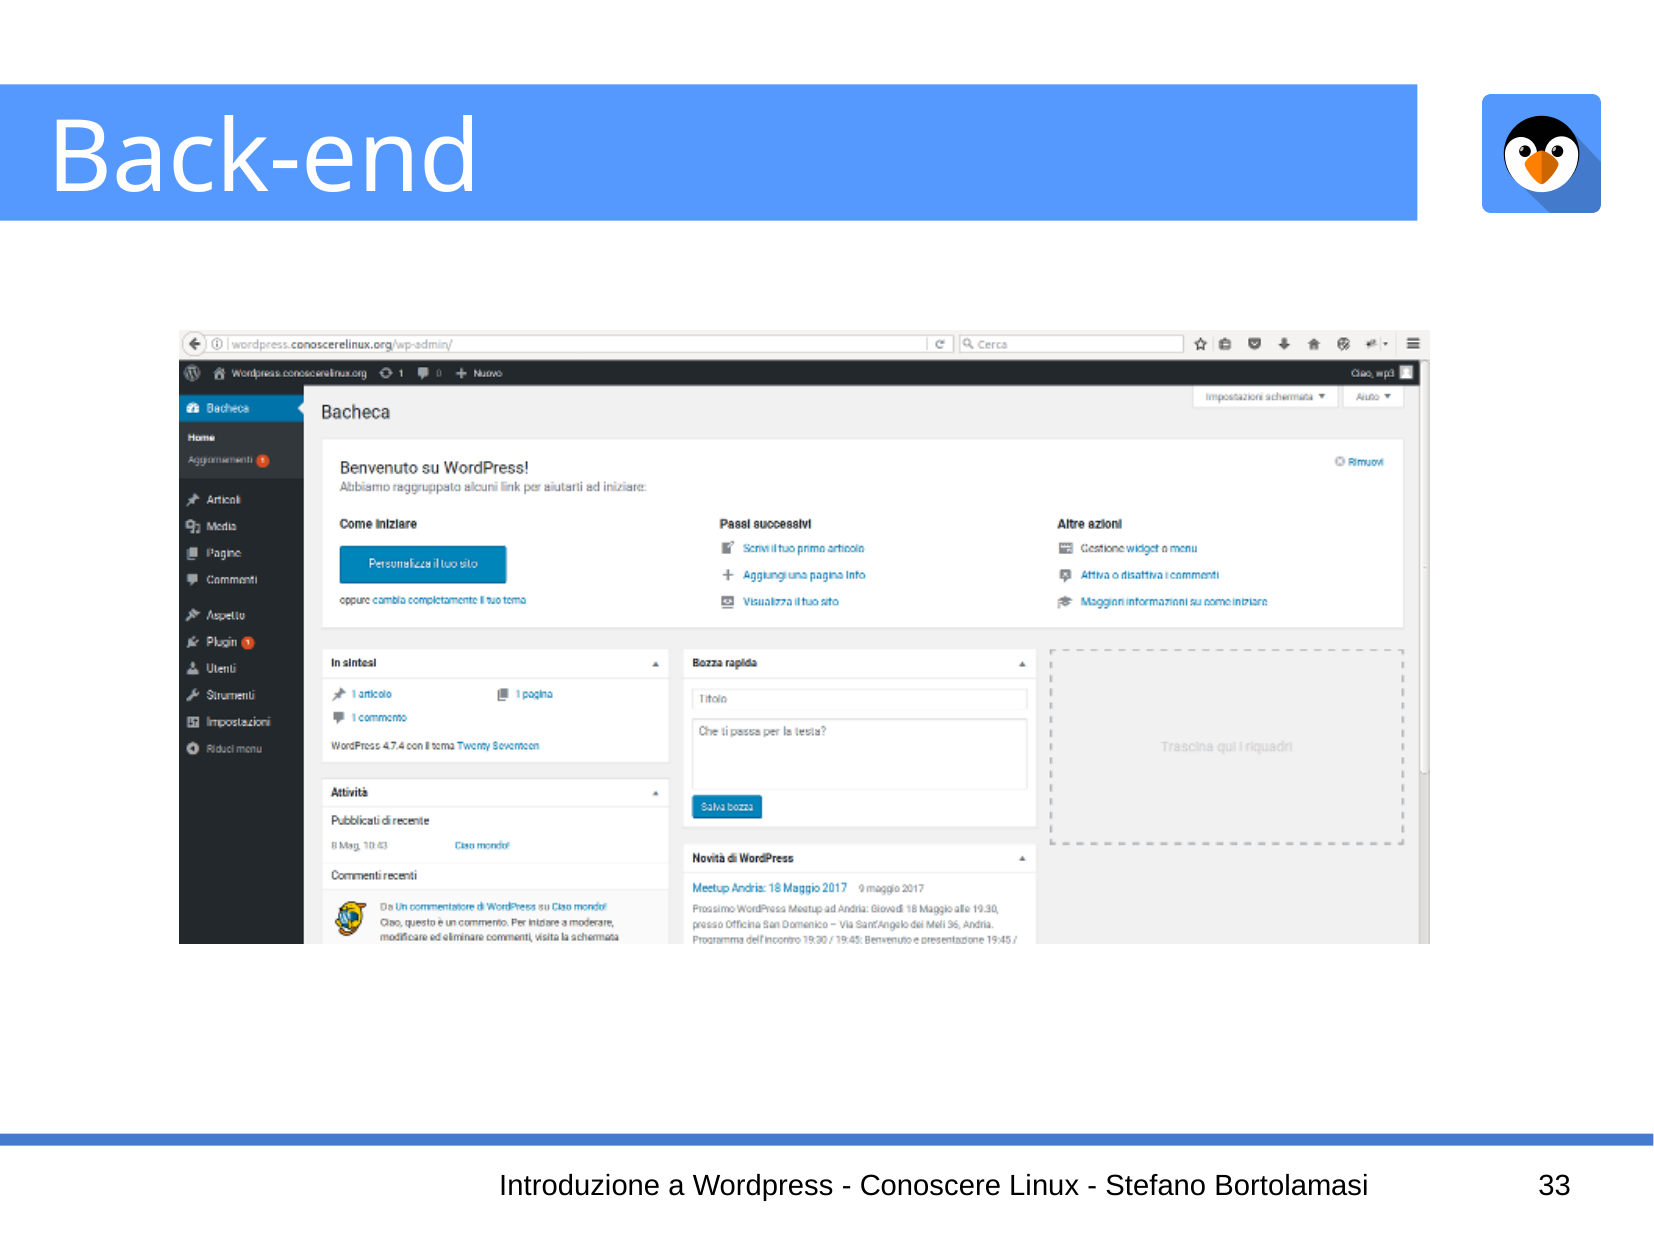

# Back-end
Introduzione a Wordpress - Conoscere Linux - Stefano Bortolamasi
33